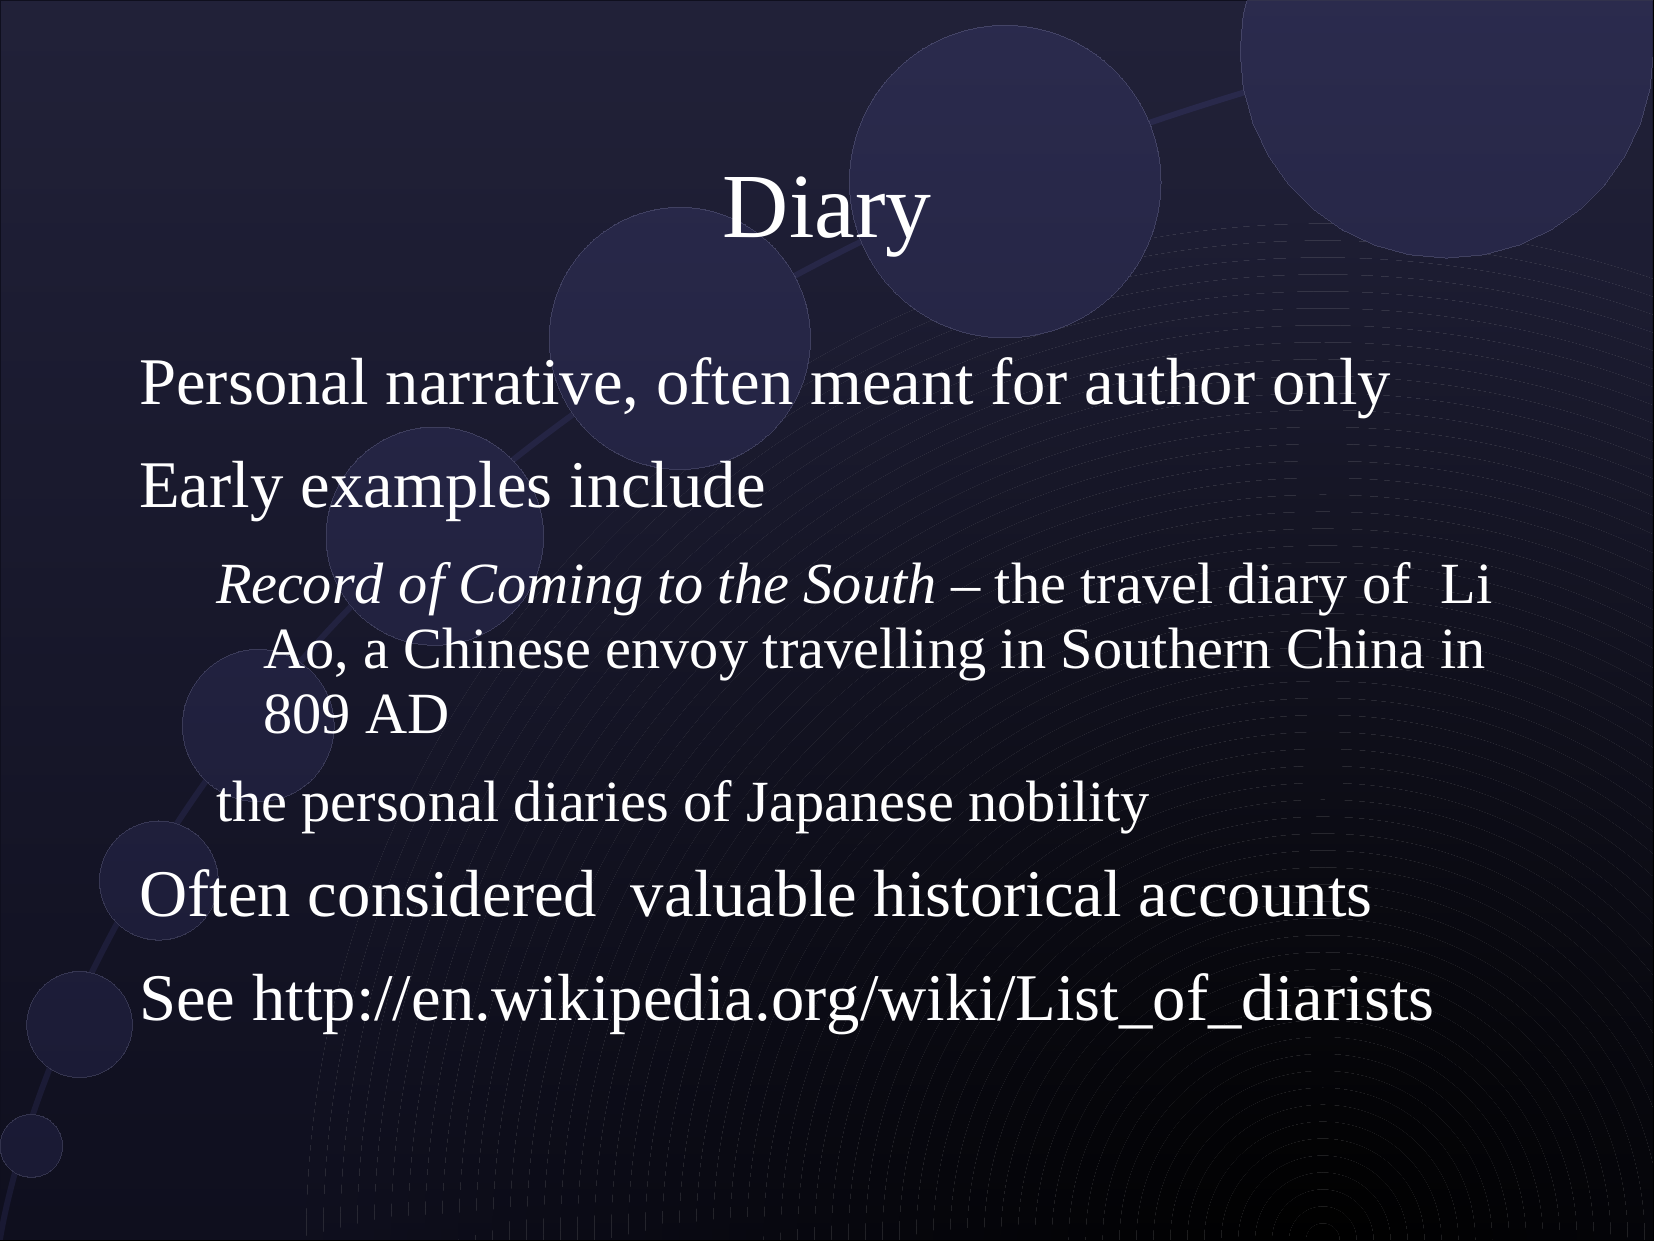

# Diary
Personal narrative, often meant for author only
Early examples include
Record of Coming to the South – the travel diary of Li Ao, a Chinese envoy travelling in Southern China in 809 AD
the personal diaries of Japanese nobility
Often considered valuable historical accounts
See http://en.wikipedia.org/wiki/List_of_diarists